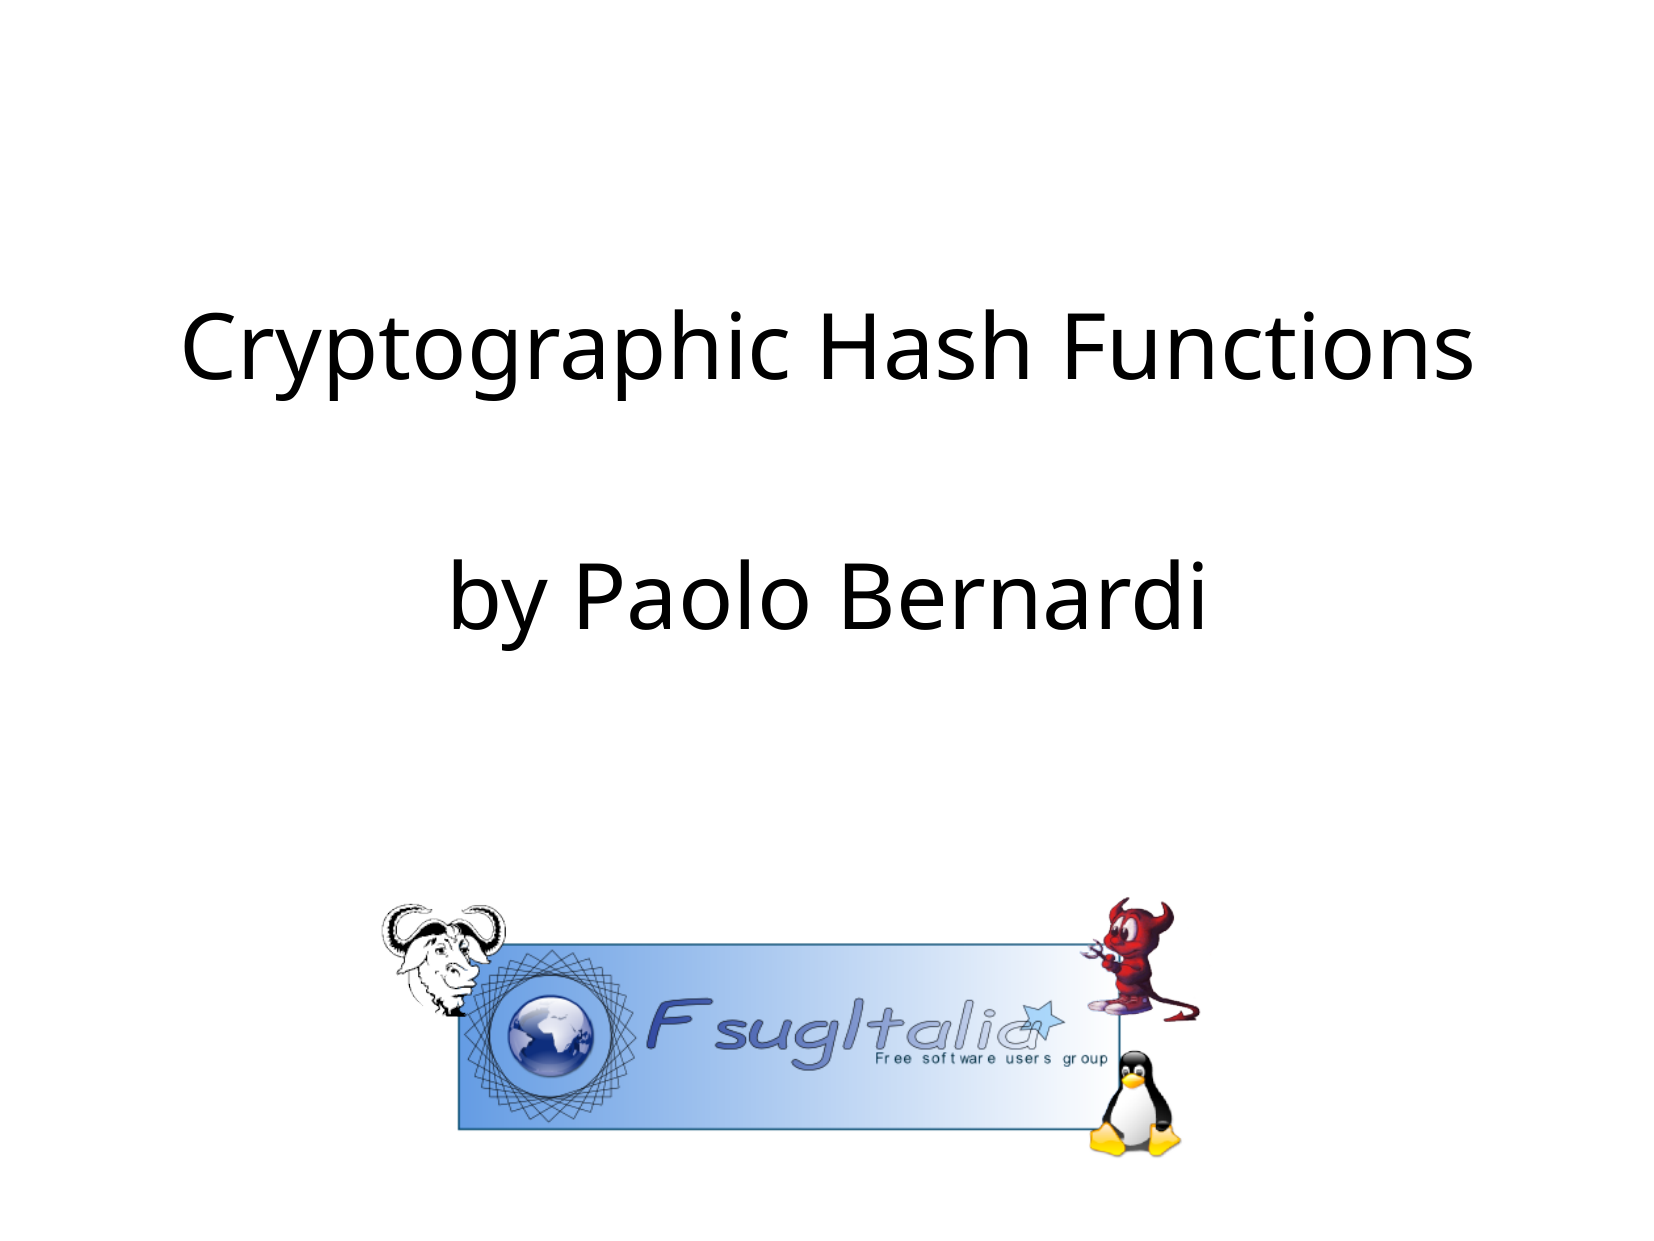

# Cryptographic Hash Functions
by Paolo Bernardi